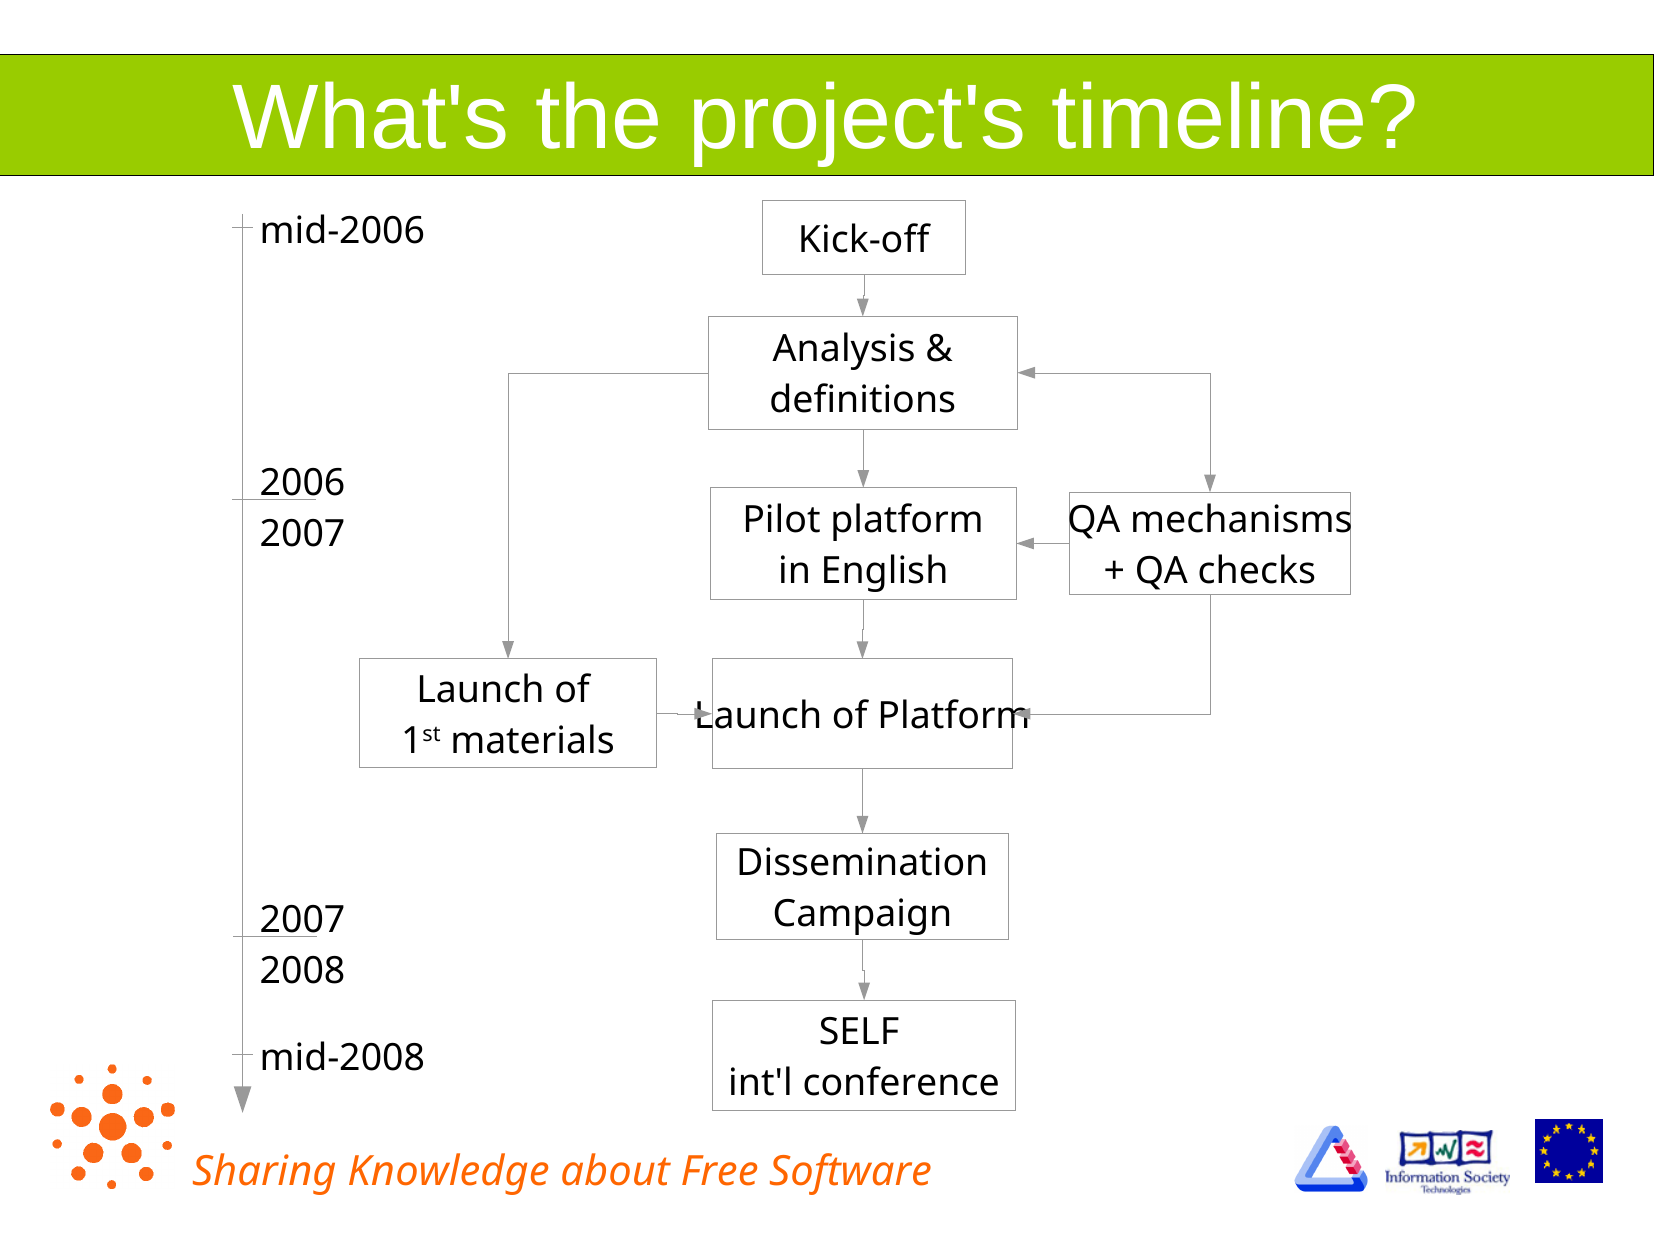

# What's the project's timeline?
Kick-off
mid-2006
Analysis &
definitions
2006
2007
Pilot platform
in English
QA mechanisms
+ QA checks
Launch of
1st materials
Launch of Platform
Dissemination
Campaign
2007
2008
SELF
int'l conference
mid-2008